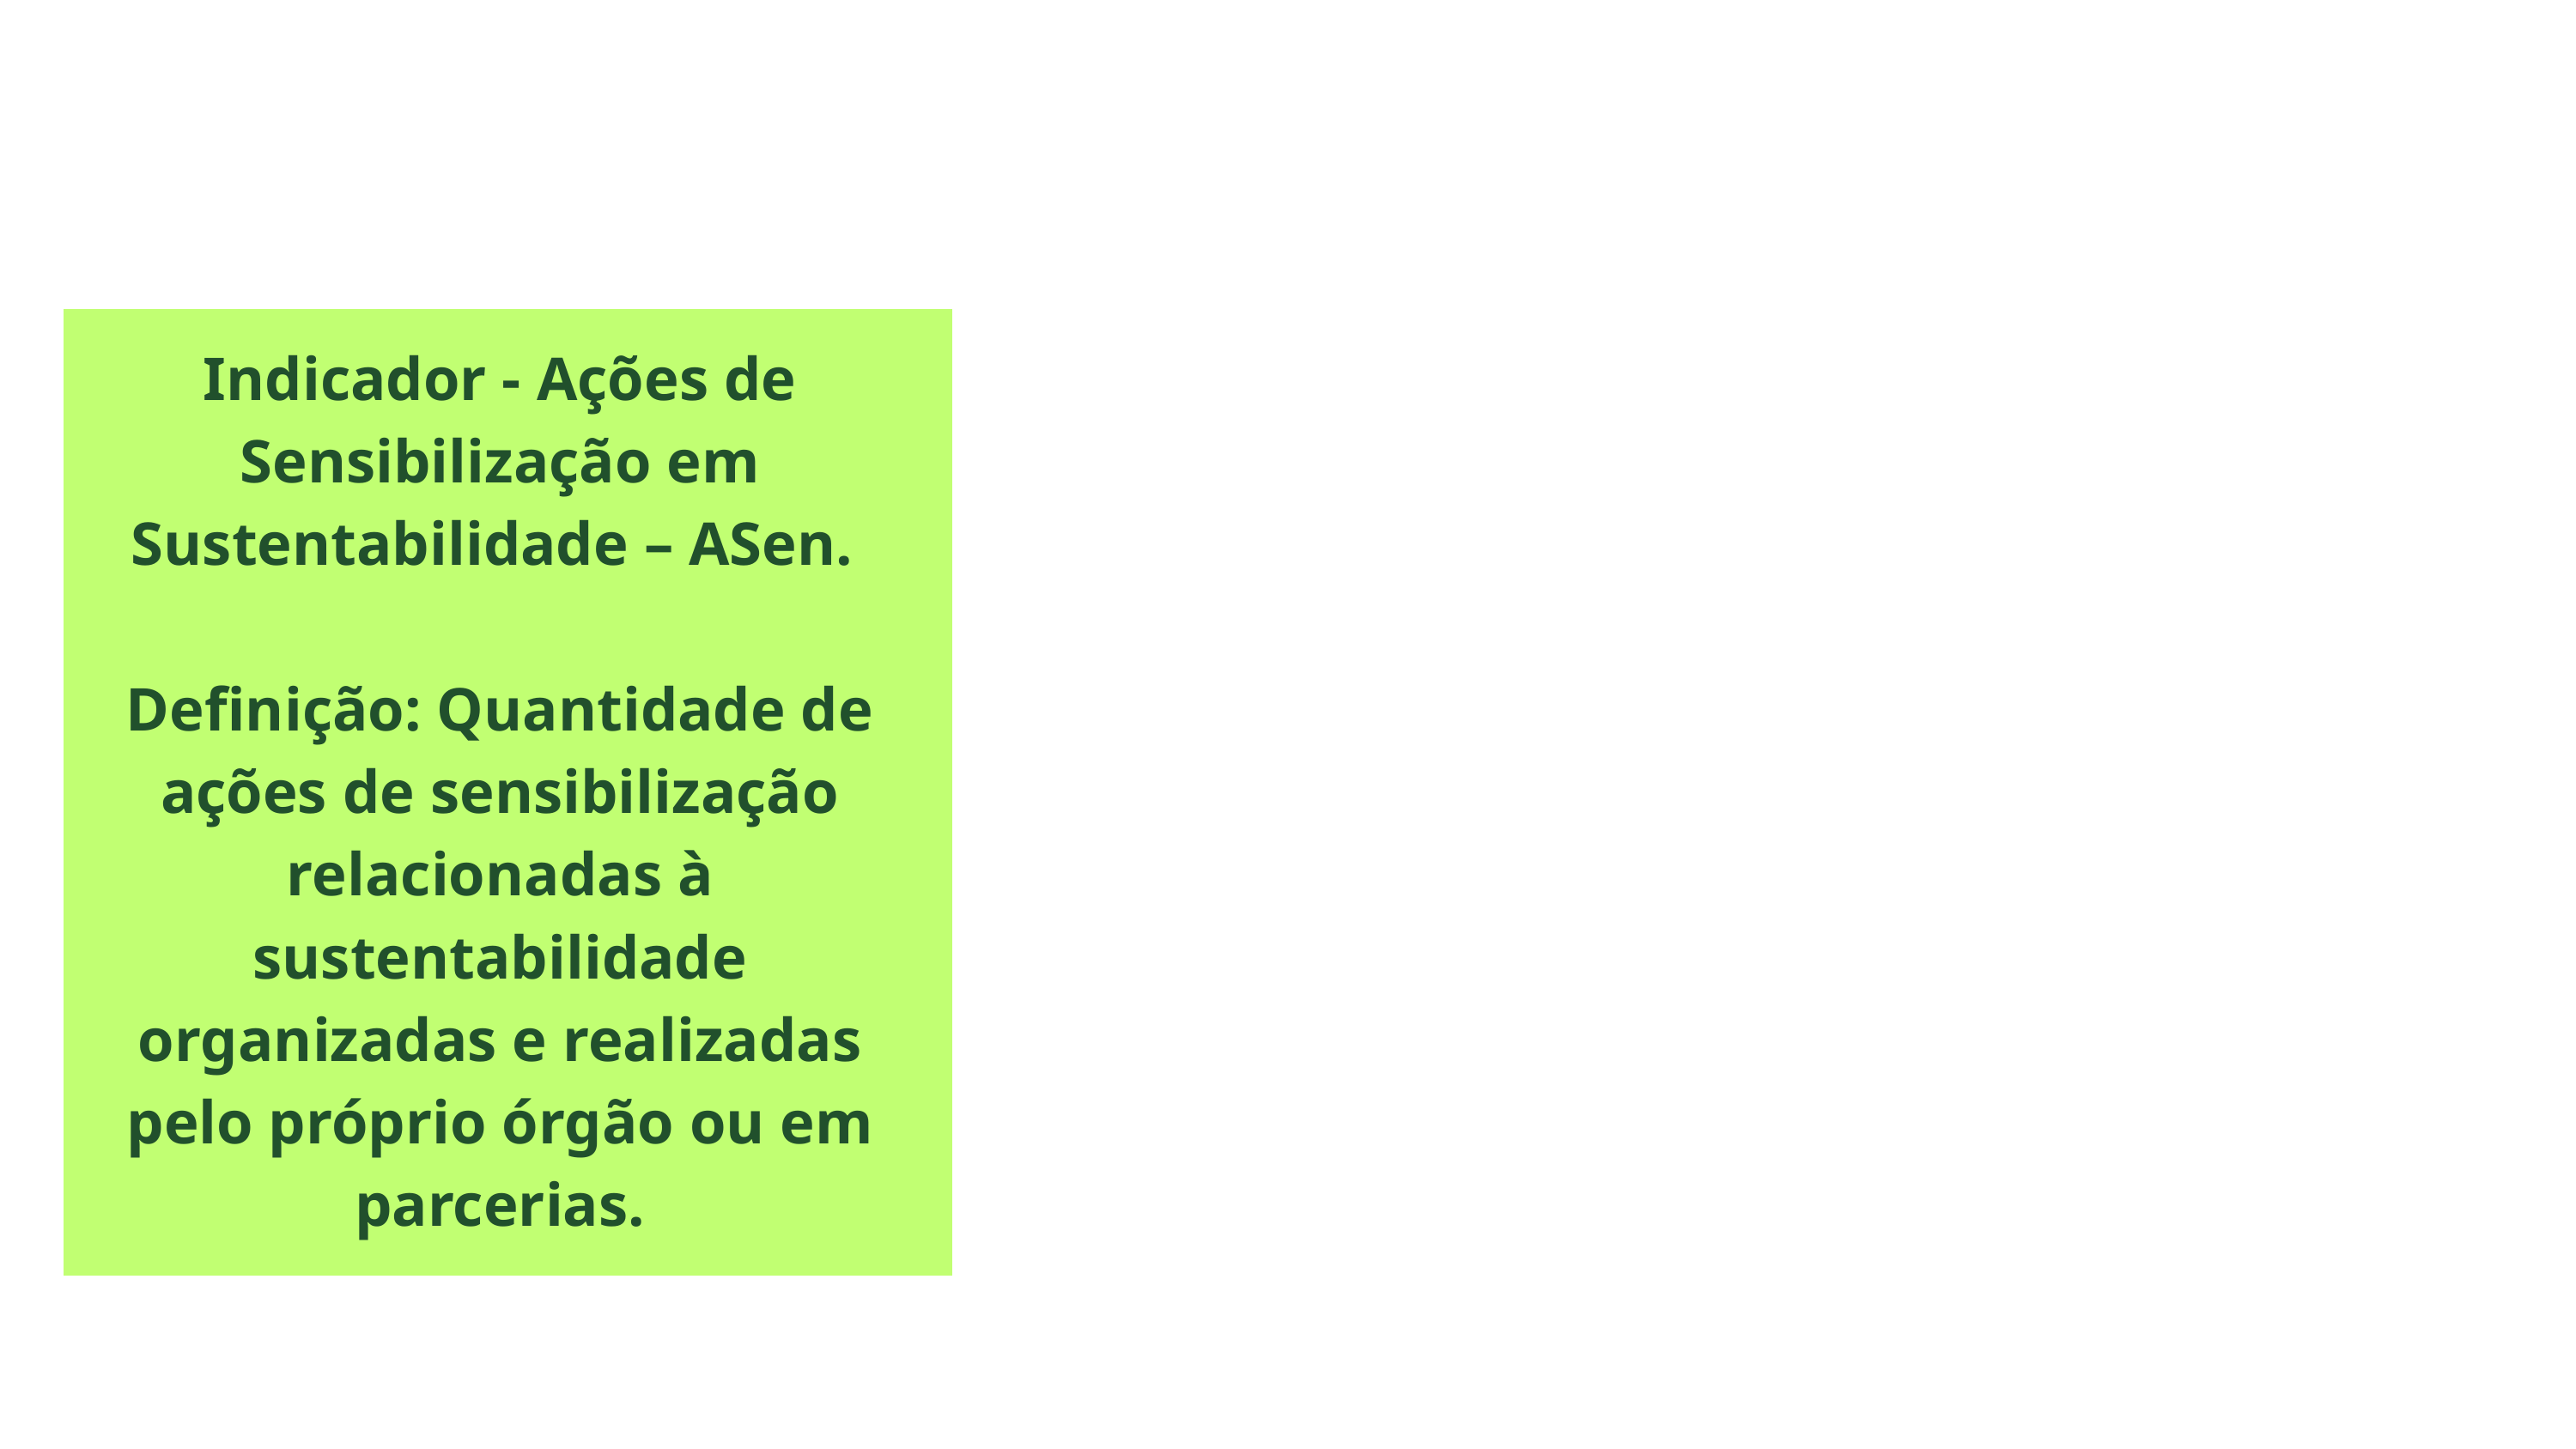

Fórmula: Quantidade de ações de sensibilização de sustentabilidade.
Polaridade: Quanto maior o valor, melhor o desempenho.
Periodicidade: Anual.
Metodologia Análise de Desempenho: Anual
Unidade responsável pelas metas: Setor socioambiental.
Indicador - Ações de Sensibilização em Sustentabilidade – ASen.
Definição: Quantidade de ações de sensibilização relacionadas à sustentabilidade organizadas e realizadas pelo próprio órgão ou em parcerias.